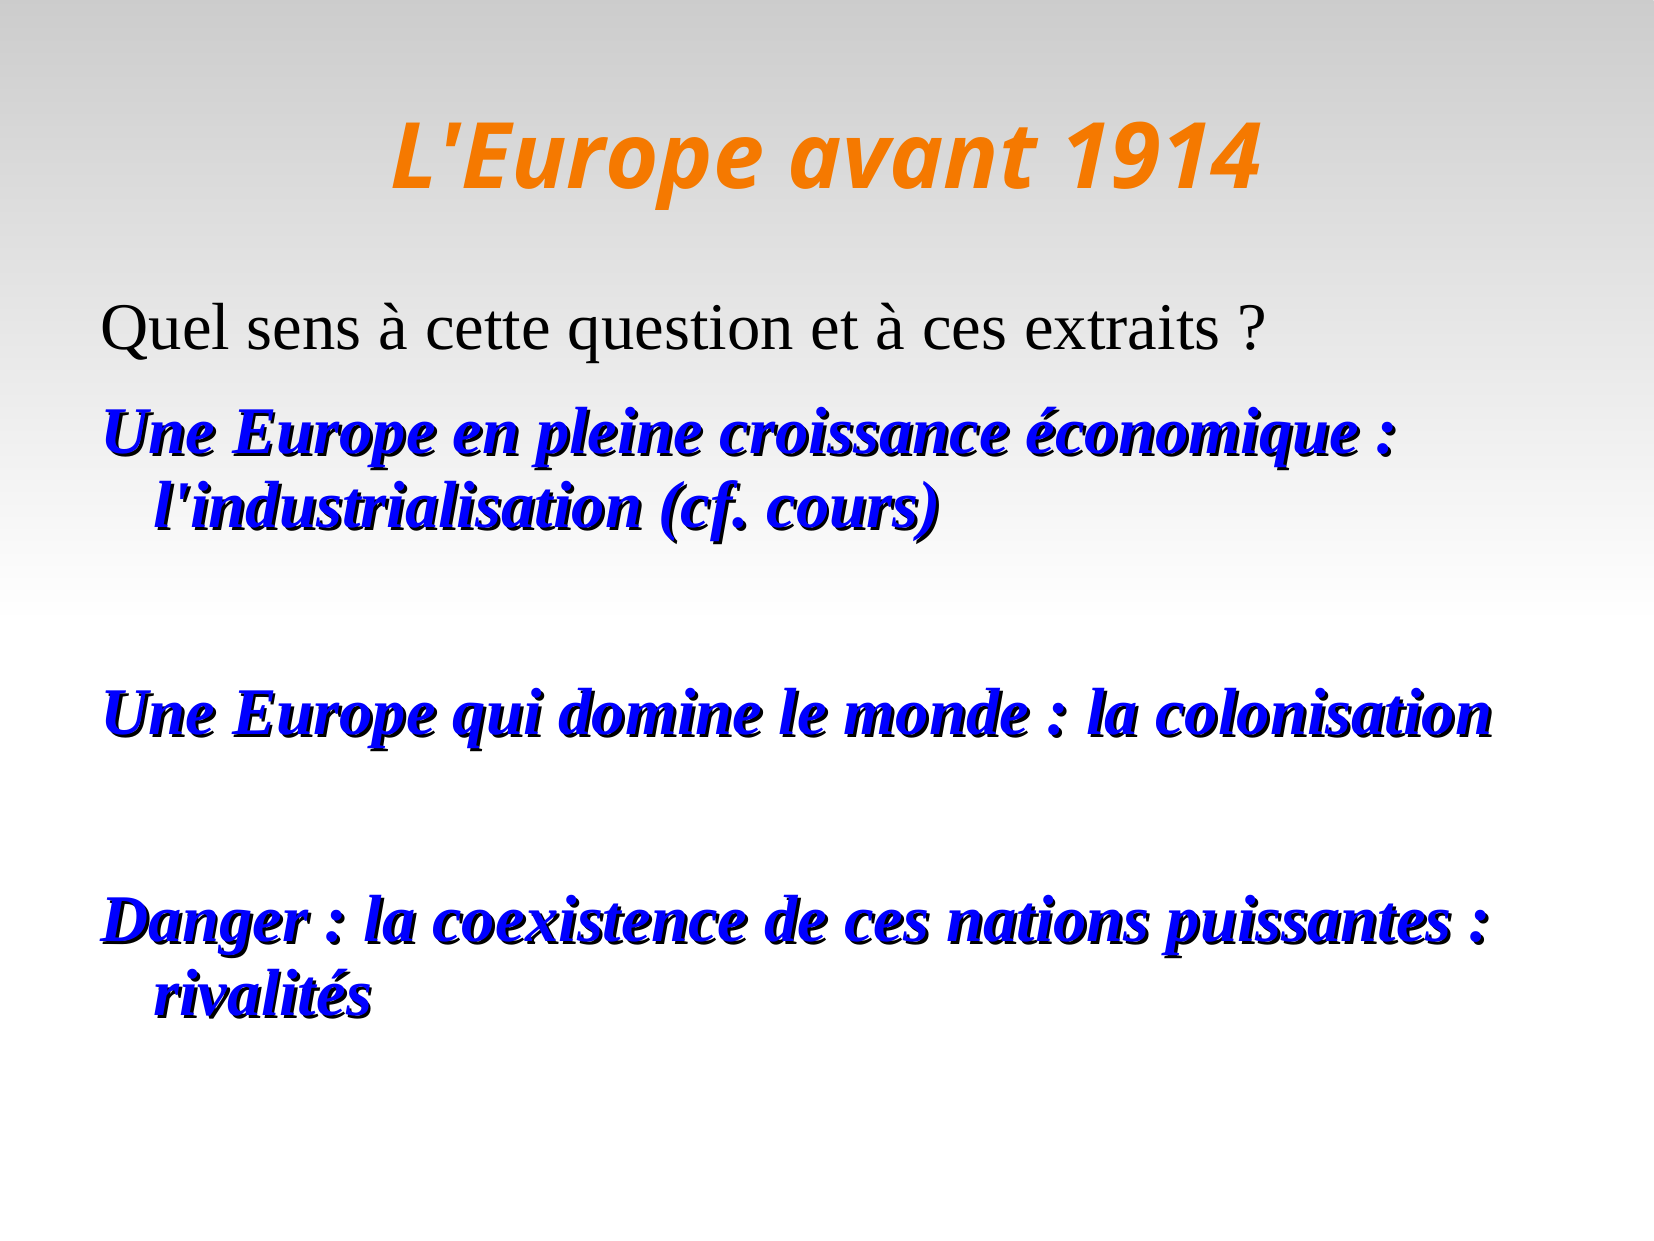

# L'Europe avant 1914
Quel sens à cette question et à ces extraits ?
Une Europe en pleine croissance économique : l'industrialisation (cf. cours)
Une Europe qui domine le monde : la colonisation
Danger : la coexistence de ces nations puissantes : rivalités